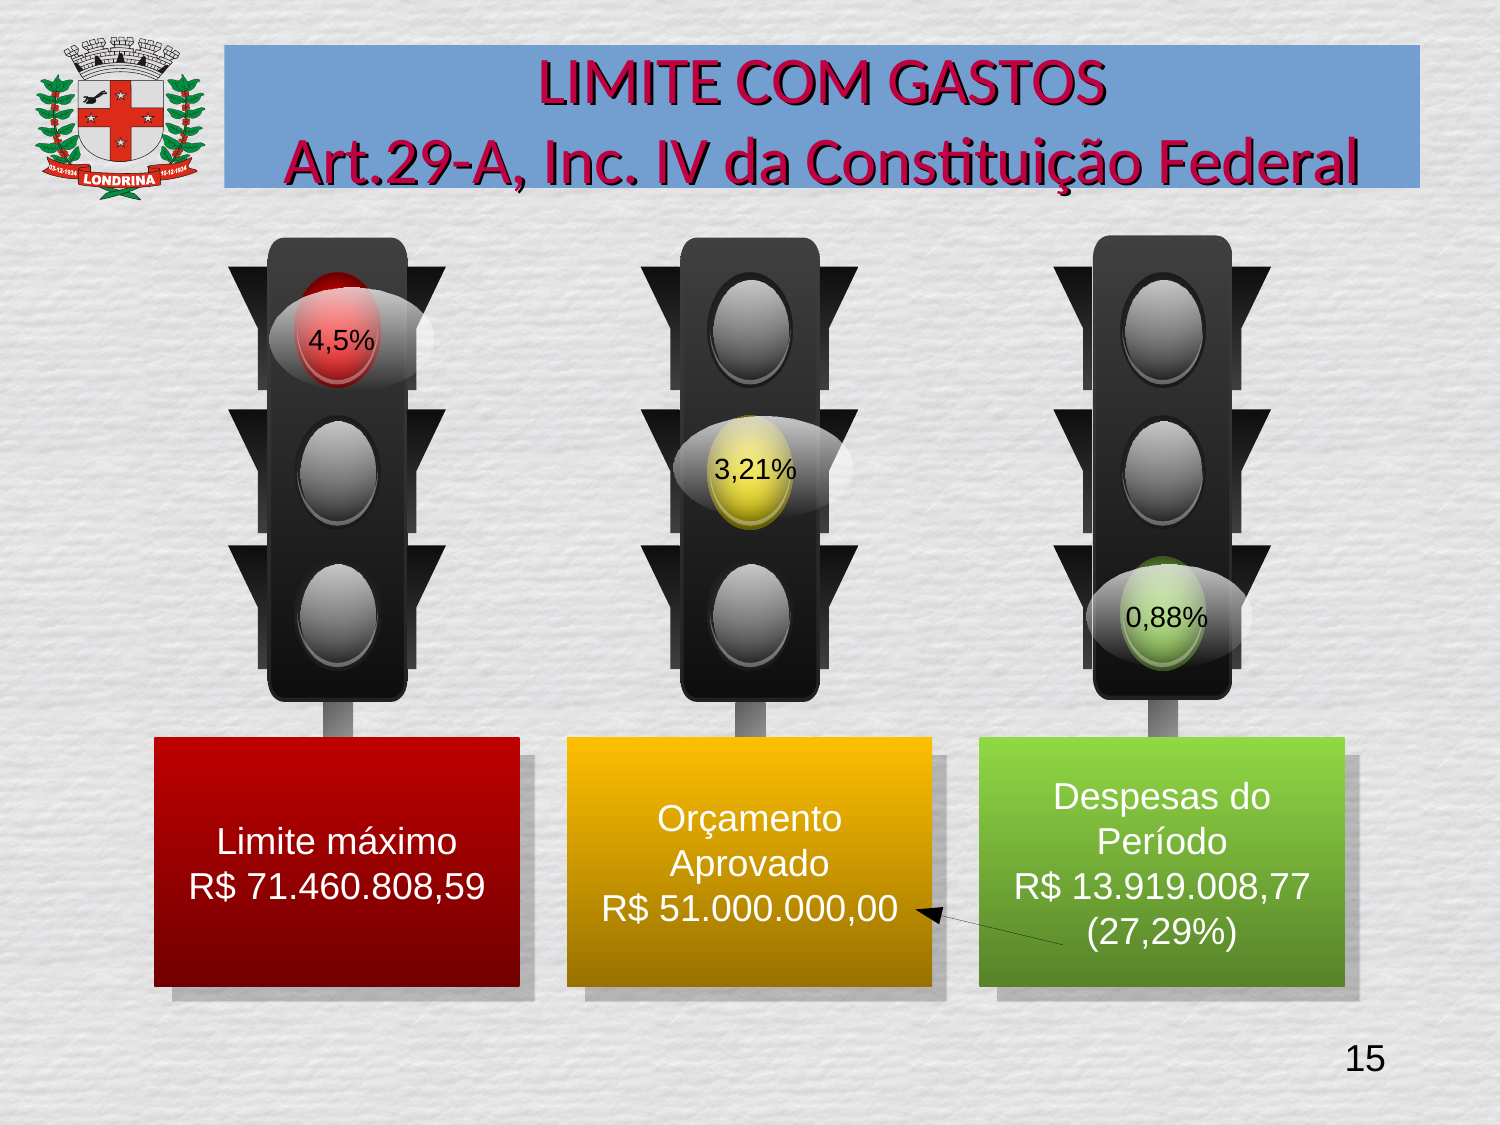

LIMITE COM GASTOS
Art.29-A, Inc. IV da Constituição Federal
4,5%
3,21%
0,88%
Limite máximo
R$ 71.460.808,59
Orçamento Aprovado
R$ 51.000.000,00
Despesas do Período
R$ 13.919.008,77
(27,29%)